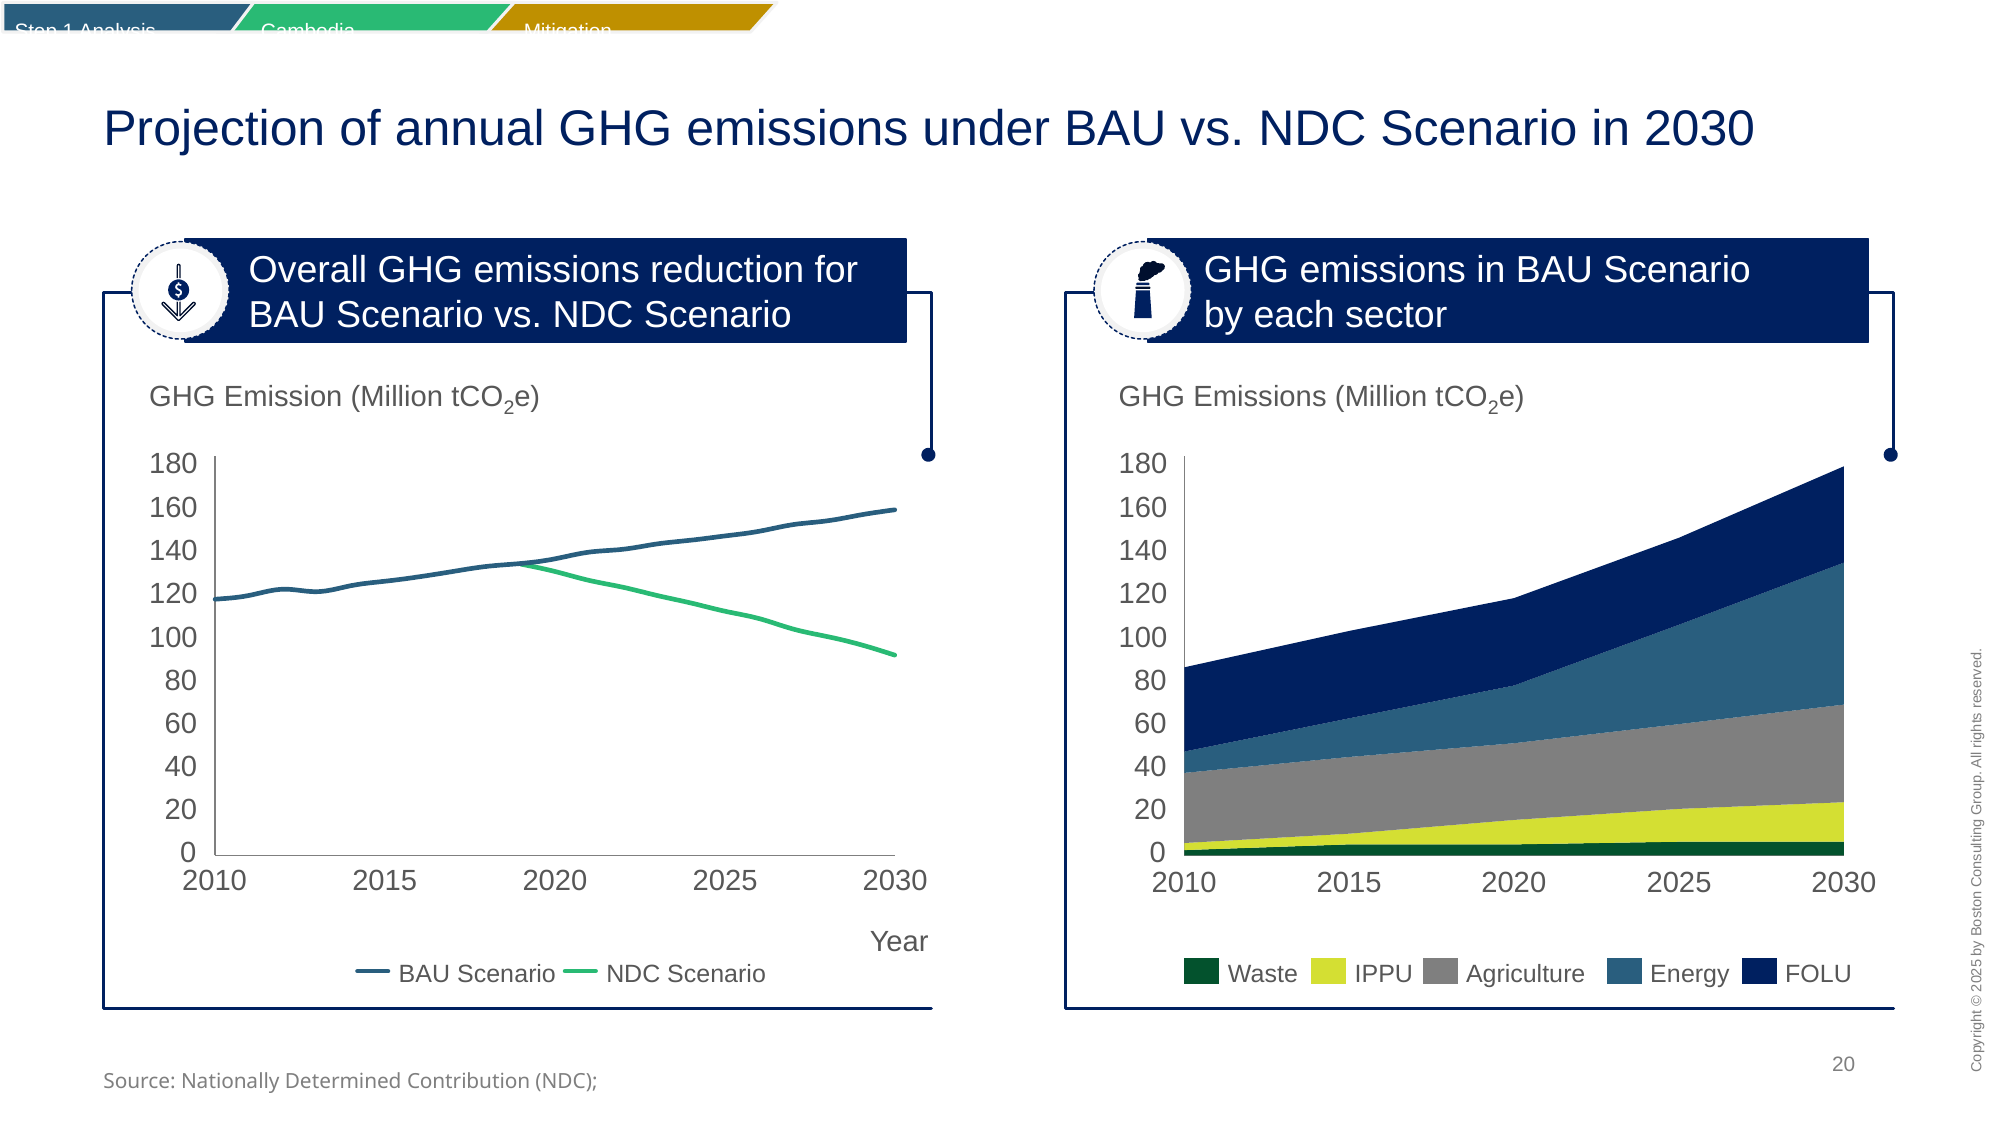

Step 1 Analysis
Cambodia
Mitigation
# Projection of annual GHG emissions under BAU vs. NDC Scenario in 2030
Overall GHG emissions reduction for
BAU Scenario vs. NDC Scenario
GHG emissions in BAU Scenario
by each sector
GHG Emission (Million tCO2e)
GHG Emissions (Million tCO2e)
180
180
### Chart
| Category | Series1 | Series2 |
|---|---|---|
### Chart
| Category | Series1 | Series2 | Series3 | Series4 | Series5 |
|---|---|---|---|---|---|
| 1 | 2.4 | 3.2 | 31.6 | 9.59999999999999 | 38.0 |
| 2 | 5.0 | 4.8 | 34.6 | 17.4 | 39.4 |
| 3 | 5.0 | 11.0 | 34.6 | 26.0 | 39.4 |
| 4 | 6.2 | 14.8 | 38.2 | 44.8 | 39.2 |
| 5 | 6.2 | 17.8 | 44.0 | 64.0 | 43.4 |
160
160
140
140
120
120
100
100
80
80
60
60
40
40
20
20
0
0
2010
2015
2020
2025
2030
2010
2015
2020
2025
2030
Year
BAU Scenario
NDC Scenario
Waste
IPPU
Agriculture
Energy
FOLU
Source: Nationally Determined Contribution (NDC);